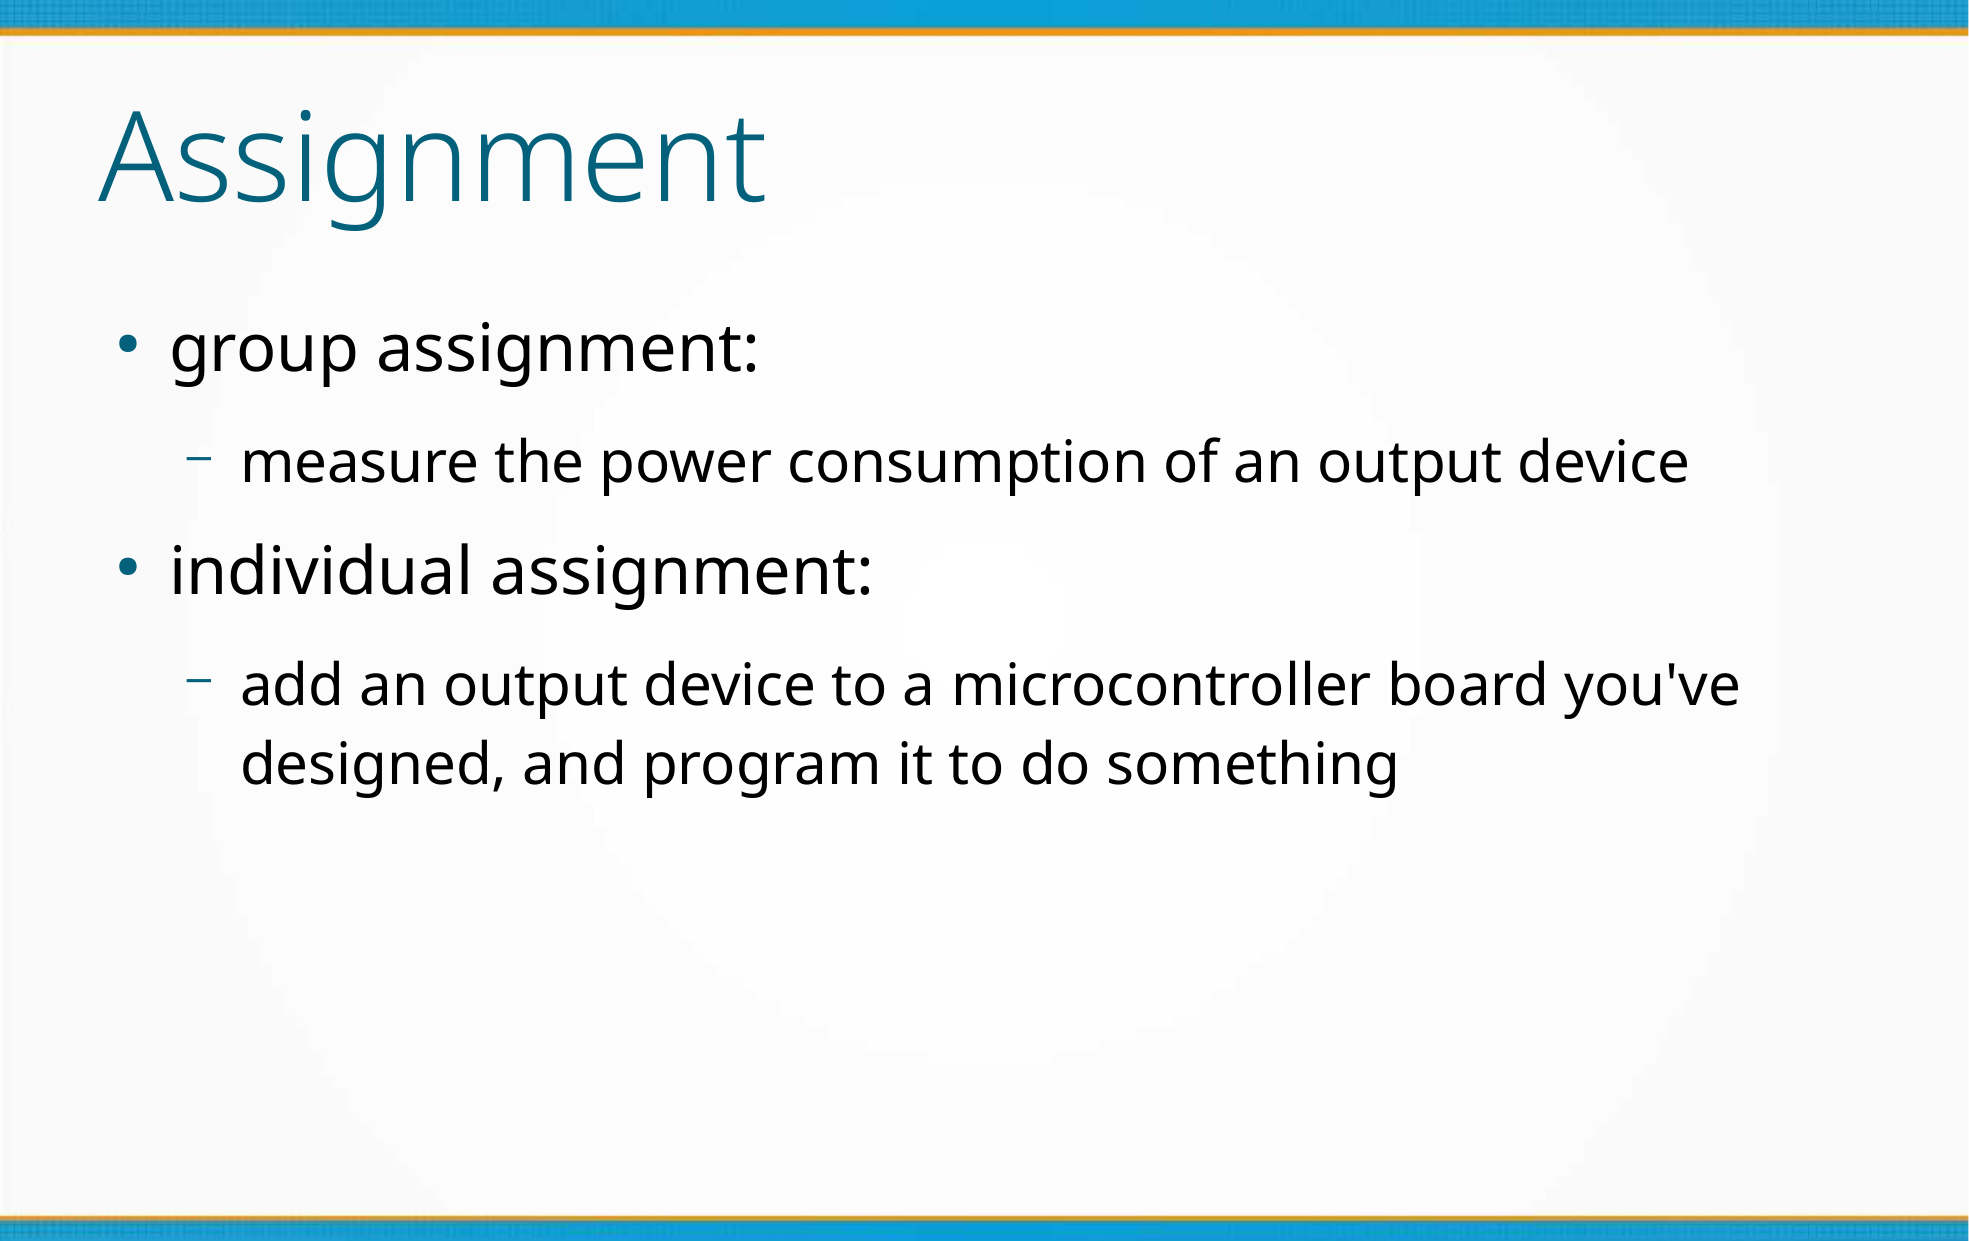

# Assignment
group assignment:
measure the power consumption of an output device
individual assignment:
add an output device to a microcontroller board you've designed, and program it to do something